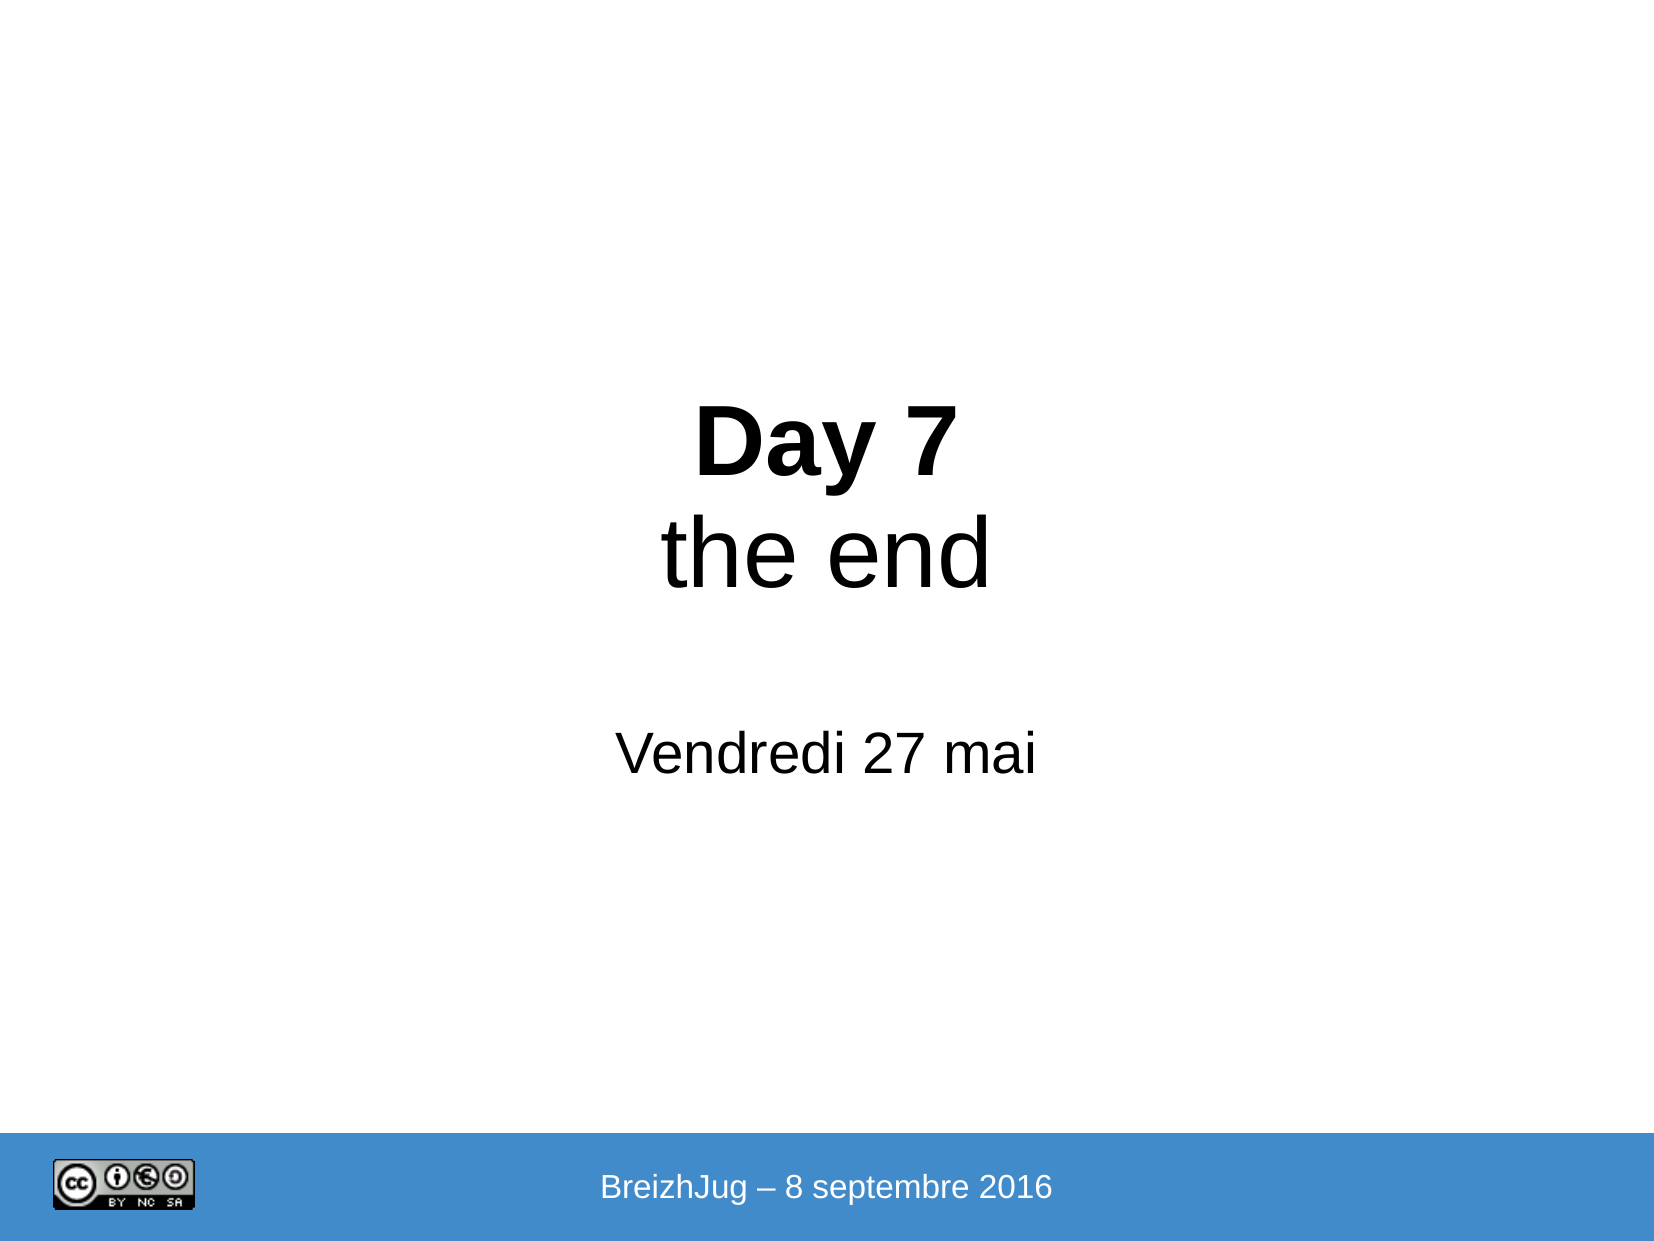

# Day 7
the end
Vendredi 27 mai